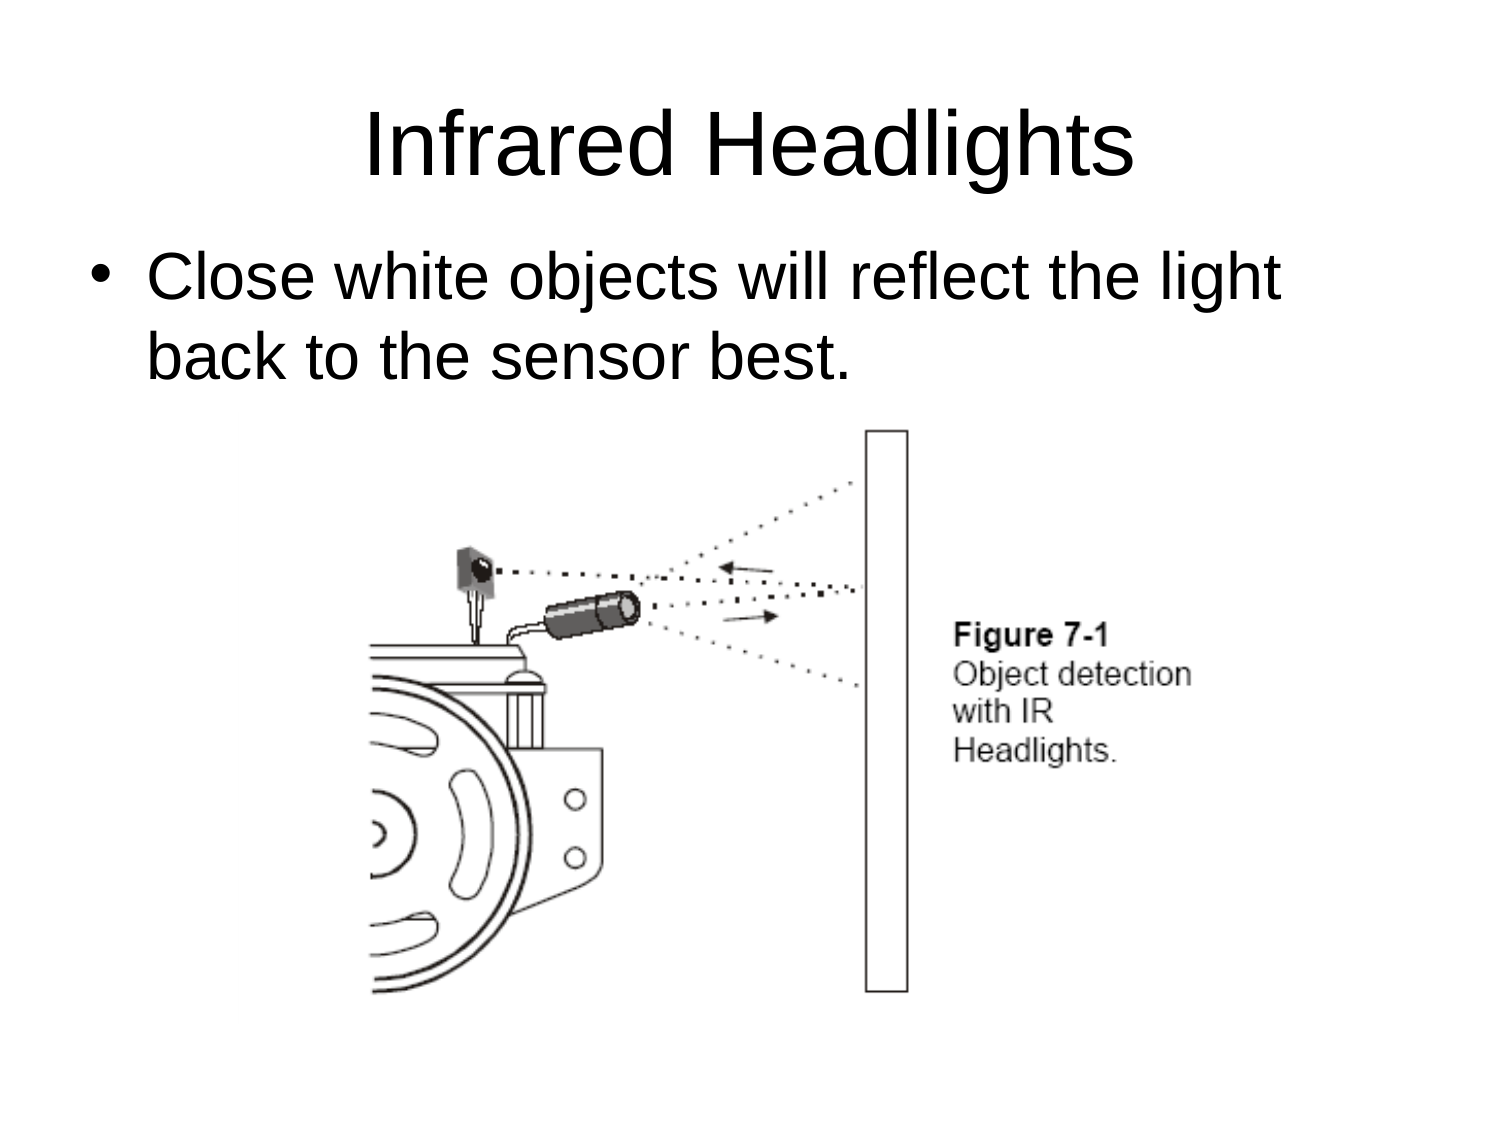

# Infrared Headlights
Close white objects will reflect the light back to the sensor best.